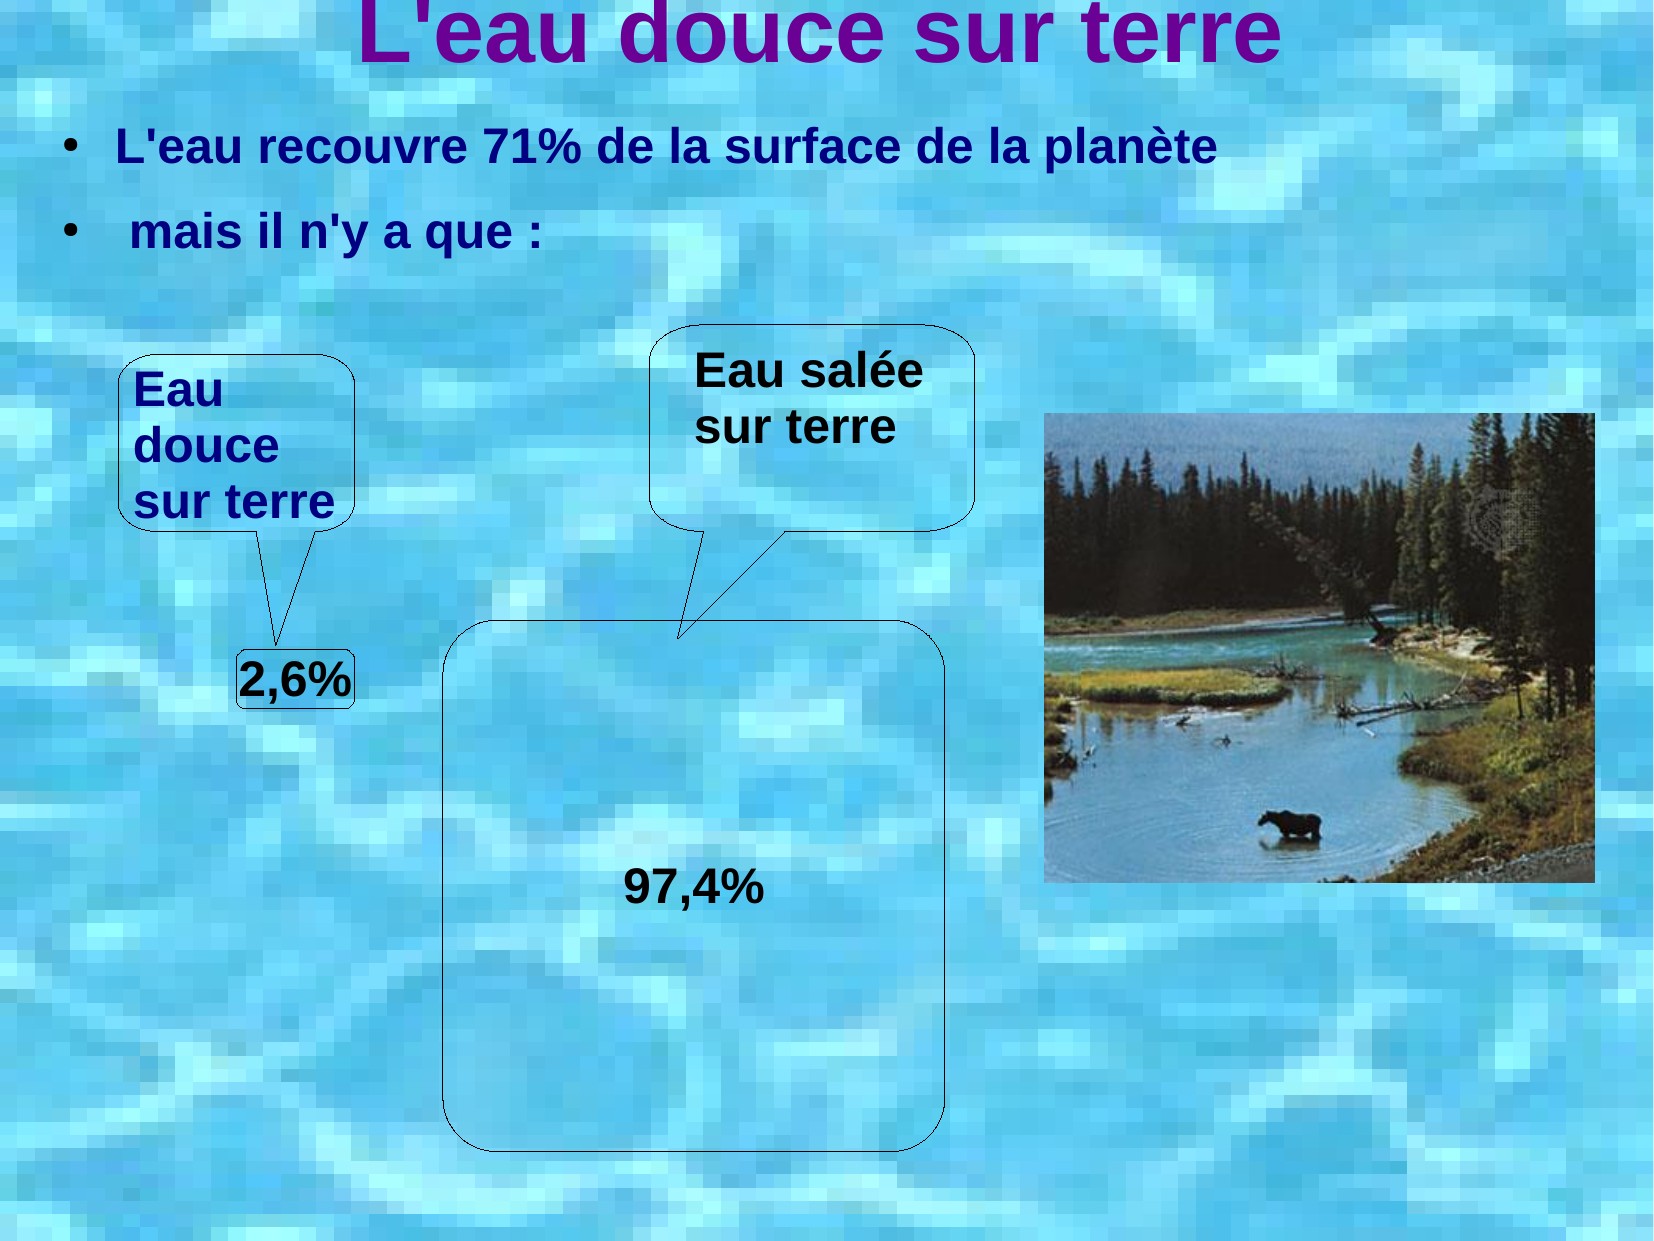

# L'eau douce sur terre
L'eau recouvre 71% de la surface de la planète
 mais il n'y a que :
Eau salée sur terre
Eau douce sur terre
97,4%
2,6%